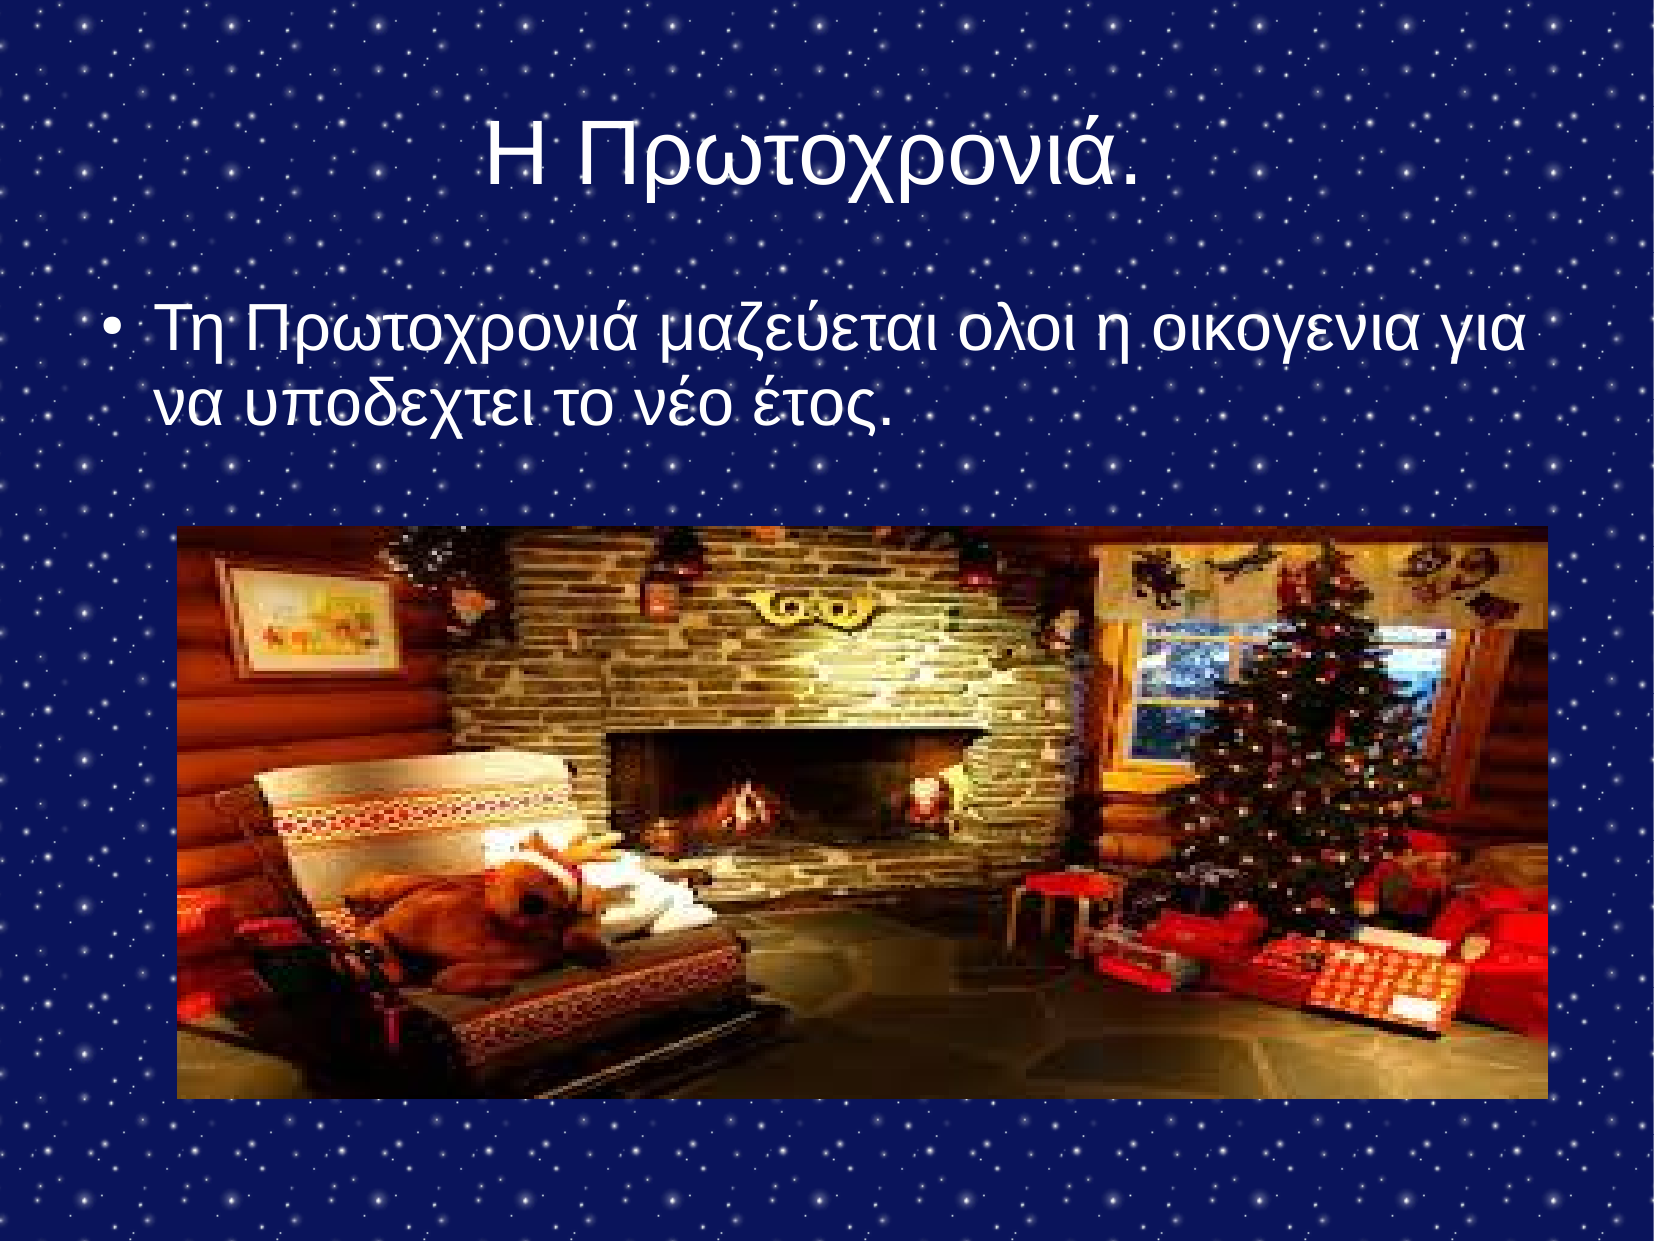

# Η Πρωτοχρονιά.
Τη Πρωτοχρονιά μαζεύεται ολοι η οικογενια για να υποδεχτει το νέο έτος.